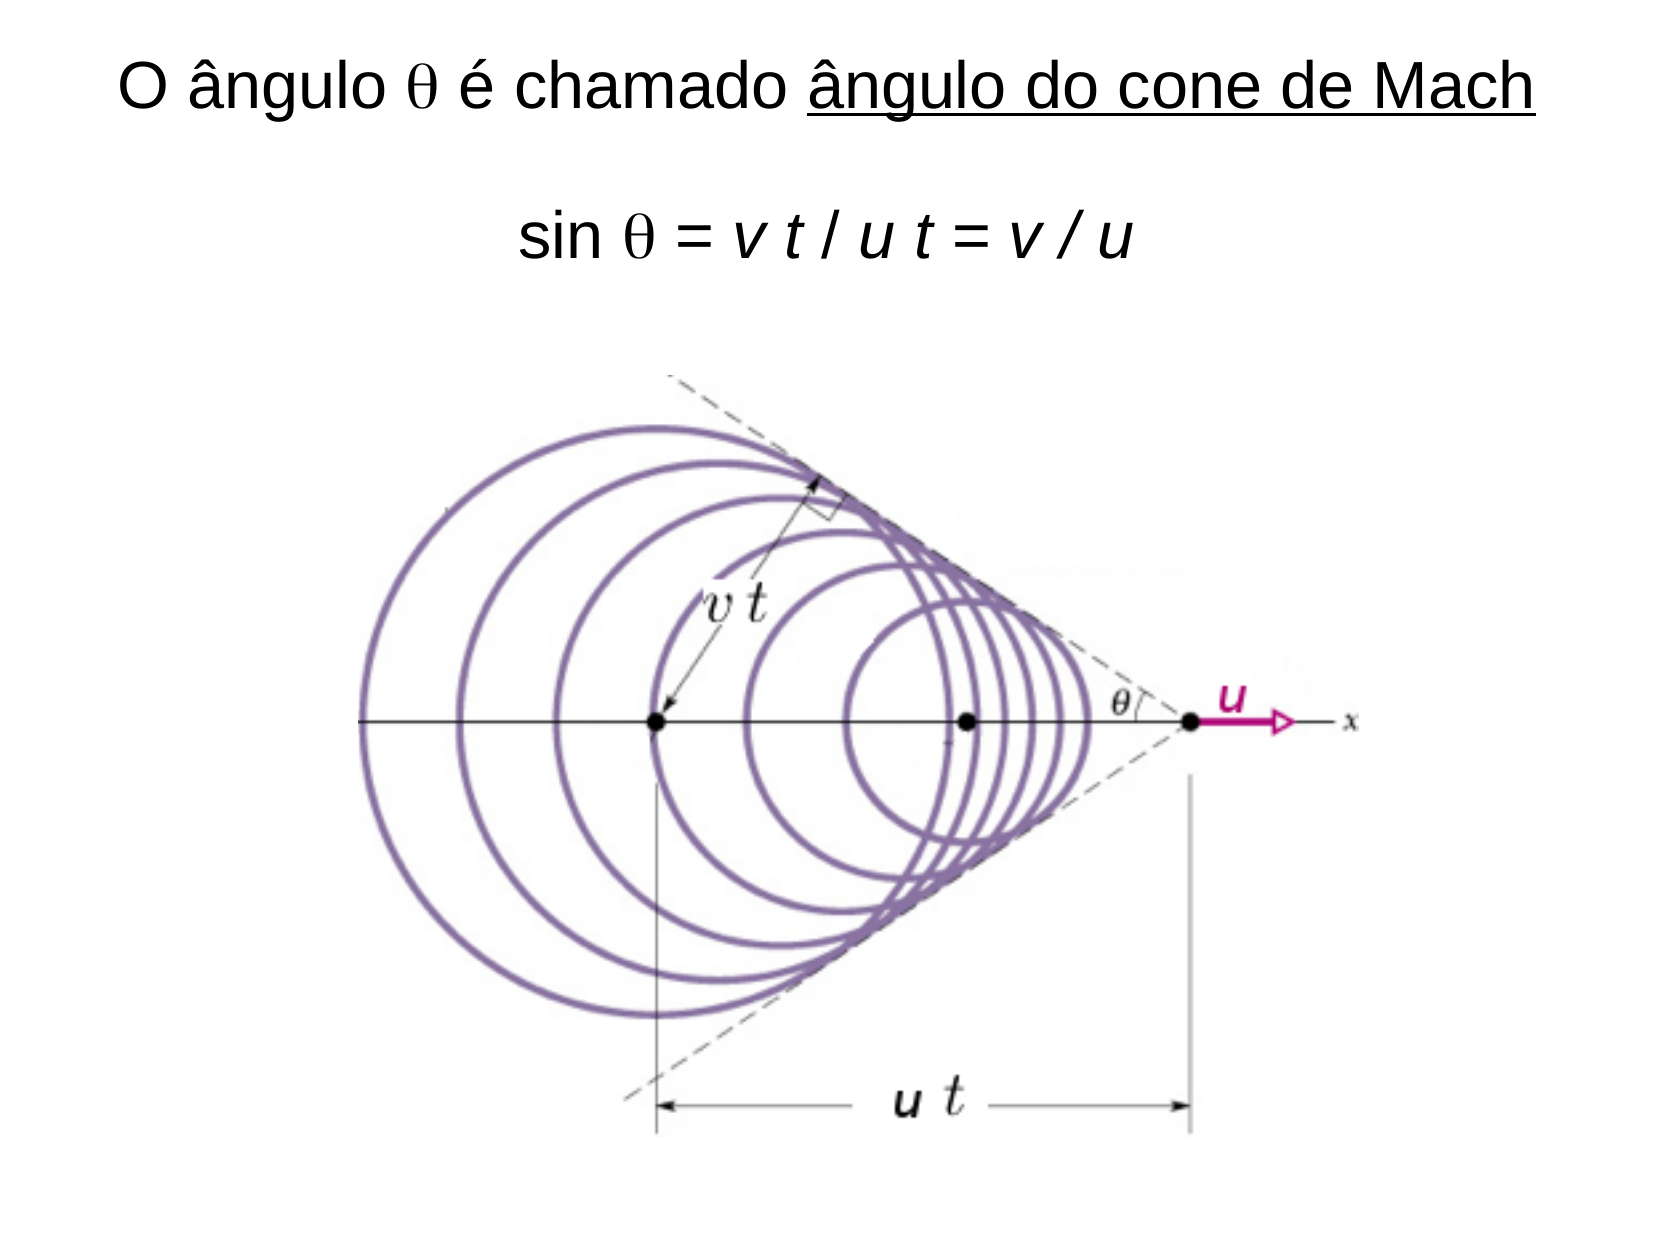

# O ângulo q é chamado ângulo do cone de Mach
sin q = v t / u t = v / u